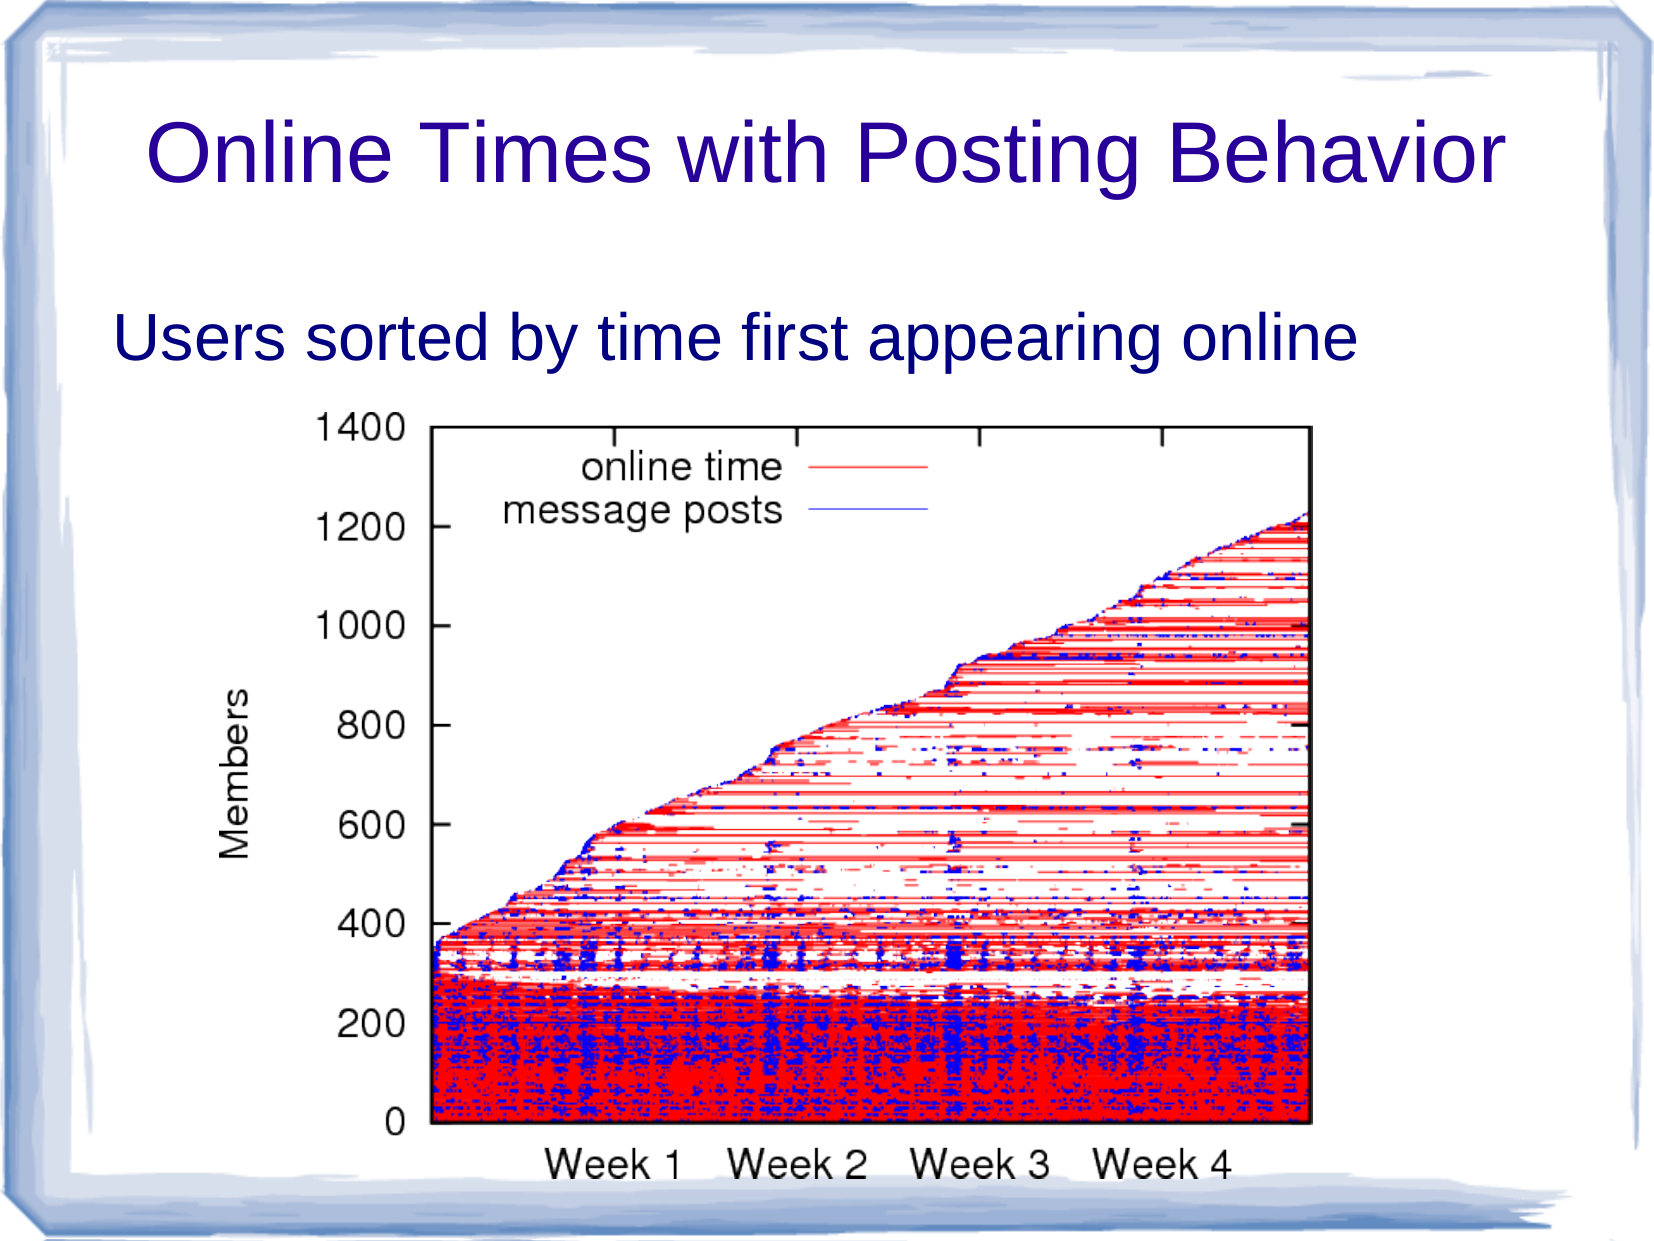

# Online Times with Posting Behavior
Users sorted by time first appearing online